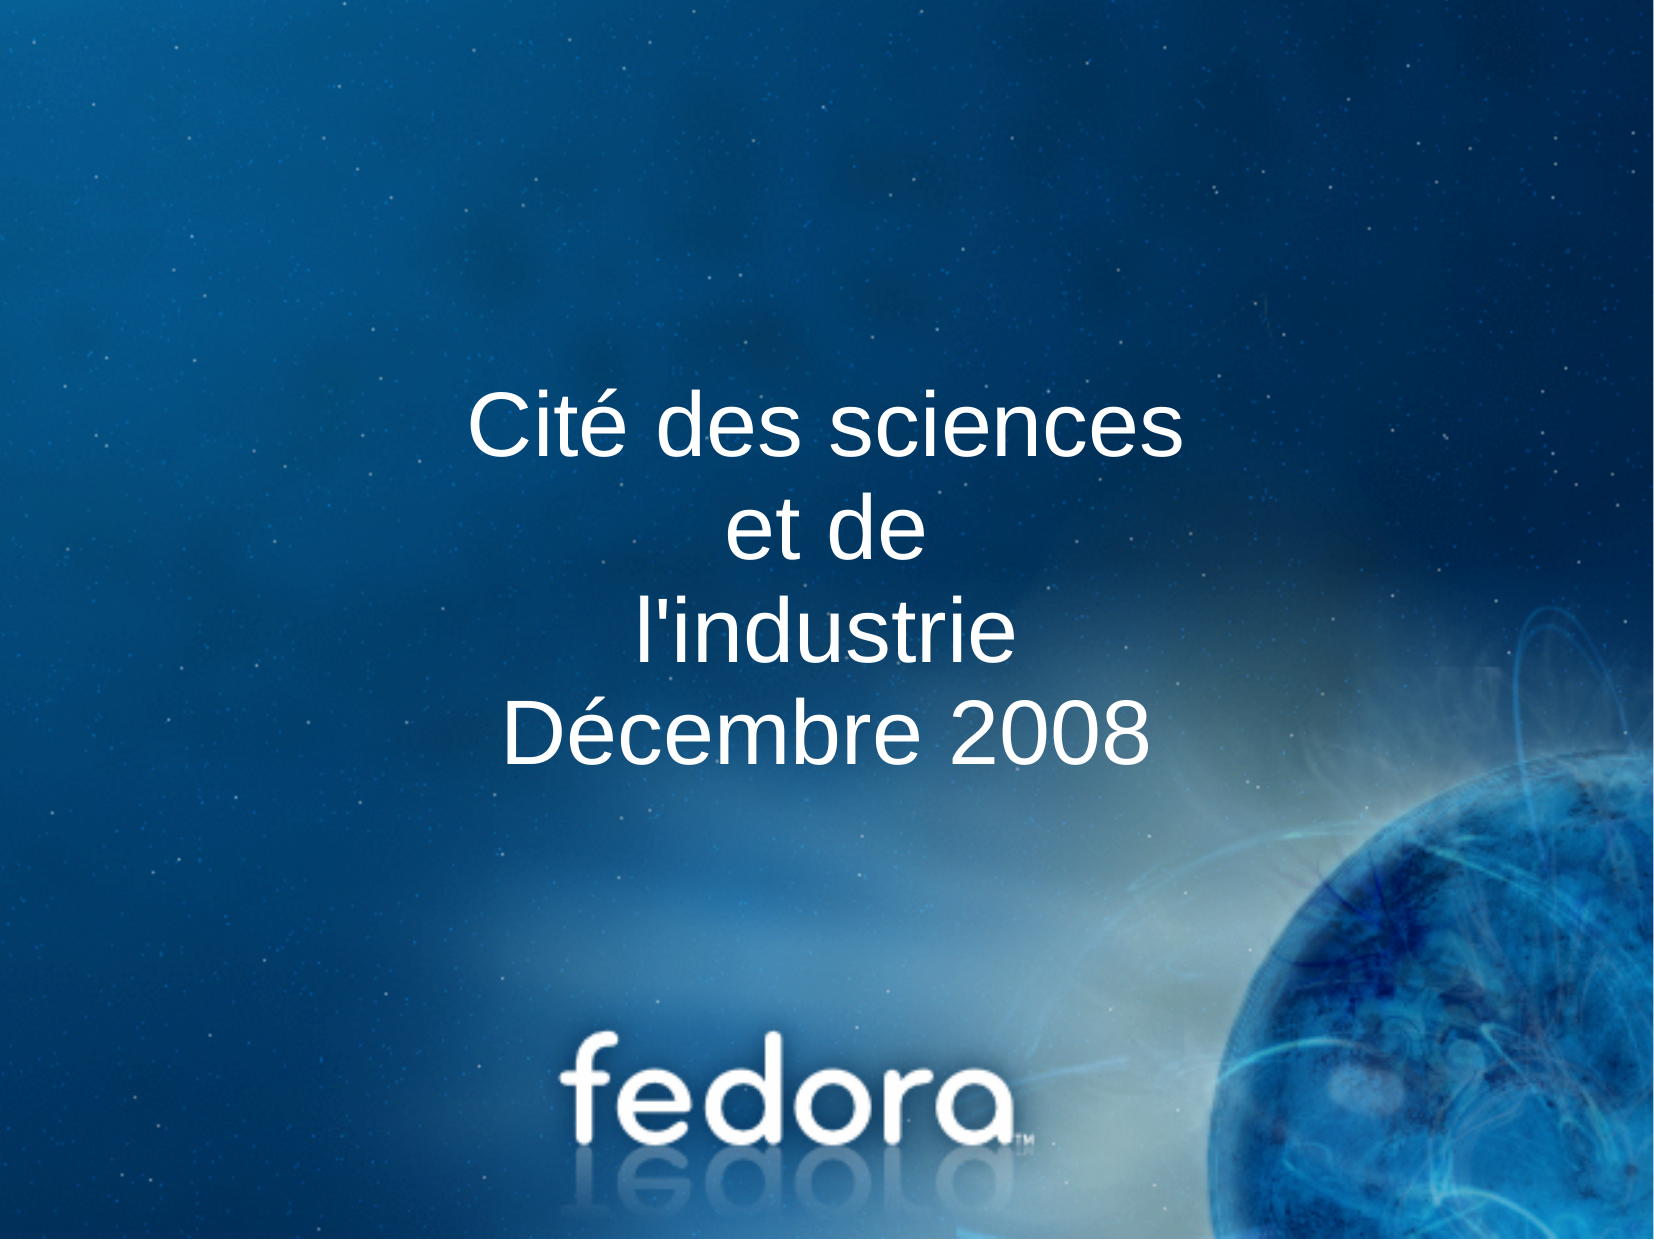

# Cité des sciences et de l'industrie Décembre 2008